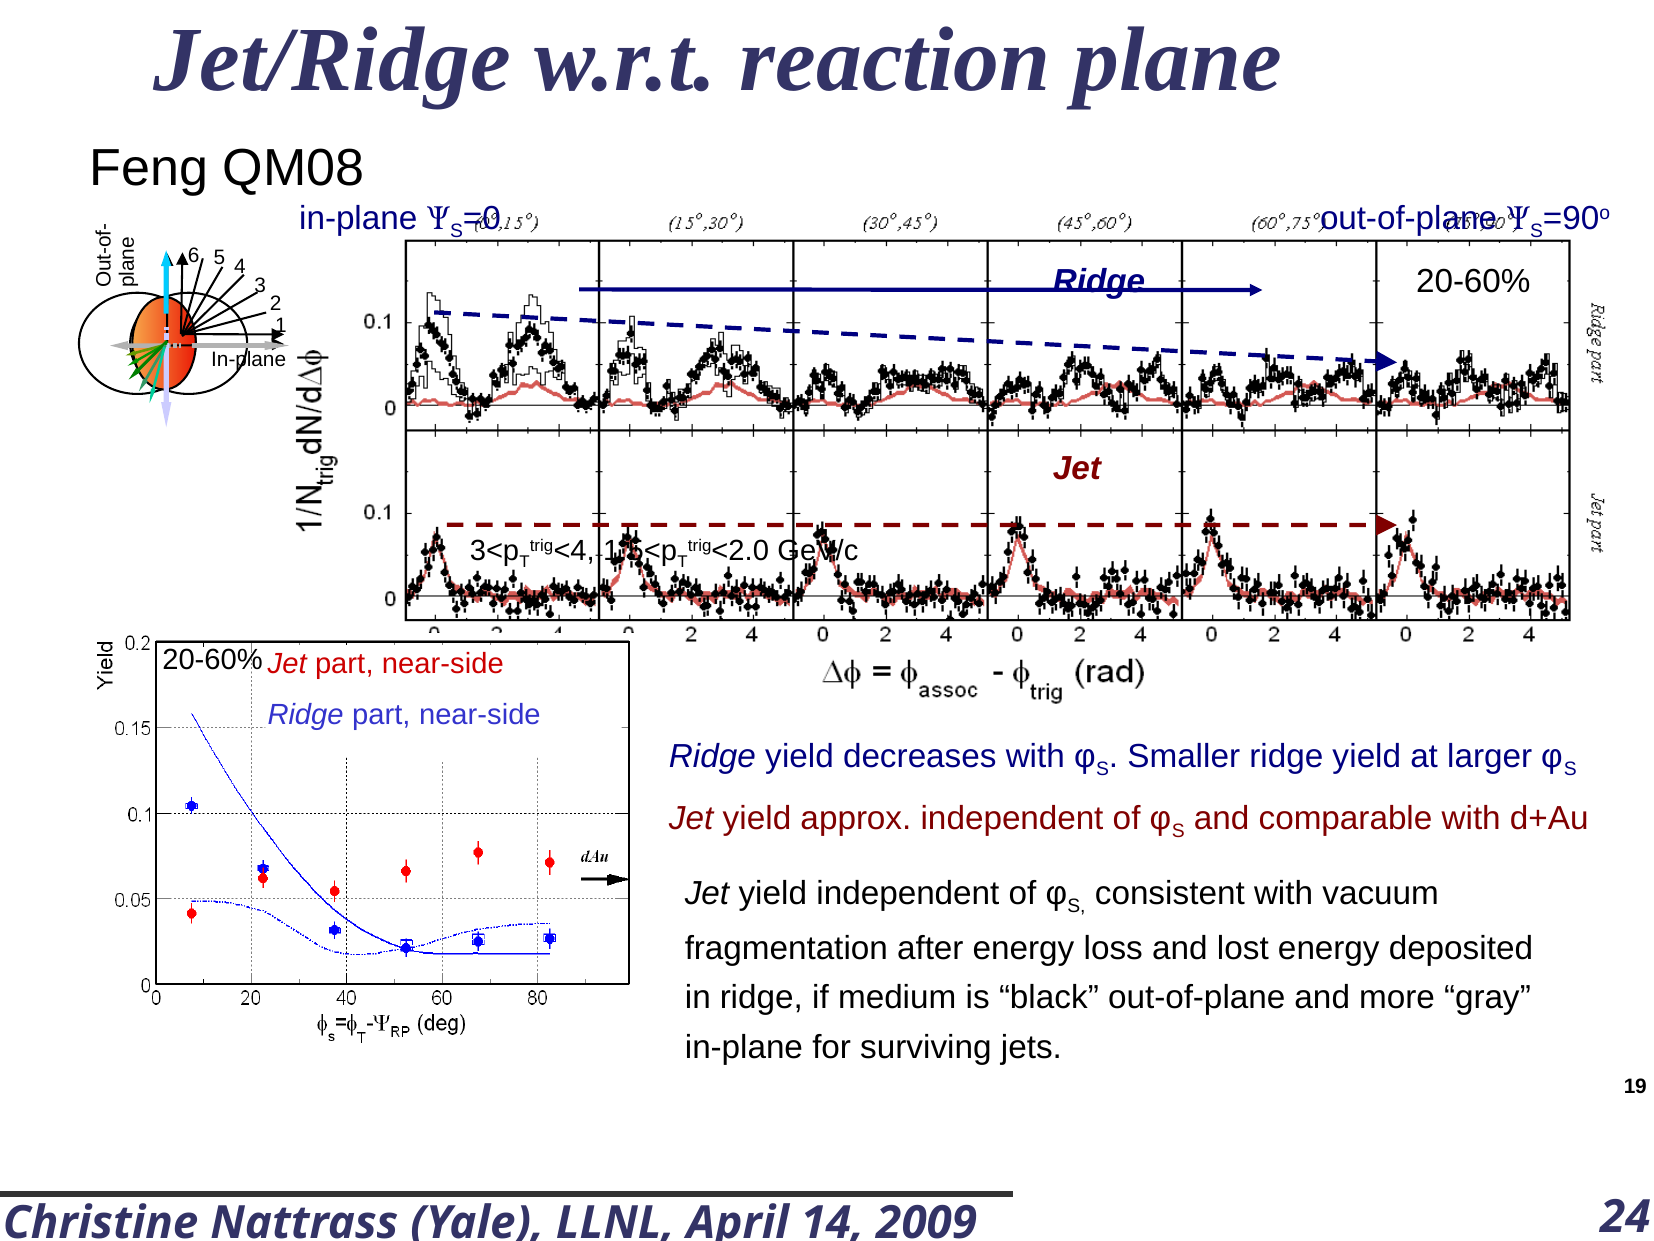

# Jet/Ridge w.r.t. reaction plane
Feng QM08
Out-of-plane
6
5
4
3
2
1
In-plane
in-plane S=0
out-of-plane S=90o
3<pTtrig<4, 1.5<pTtrig<2.0 GeV/c
Ridge
20-60%
Jet
20-60%
Jet part, near-side
Ridge part, near-side
 Ridge yield decreases with φS. Smaller ridge yield at larger φS
 Jet yield approx. independent of φS and comparable with d+Au
Jet yield independent of φS, consistent with vacuum
fragmentation after energy loss and lost energy deposited
in ridge, if medium is “black” out-of-plane and more “gray”
in-plane for surviving jets.
19